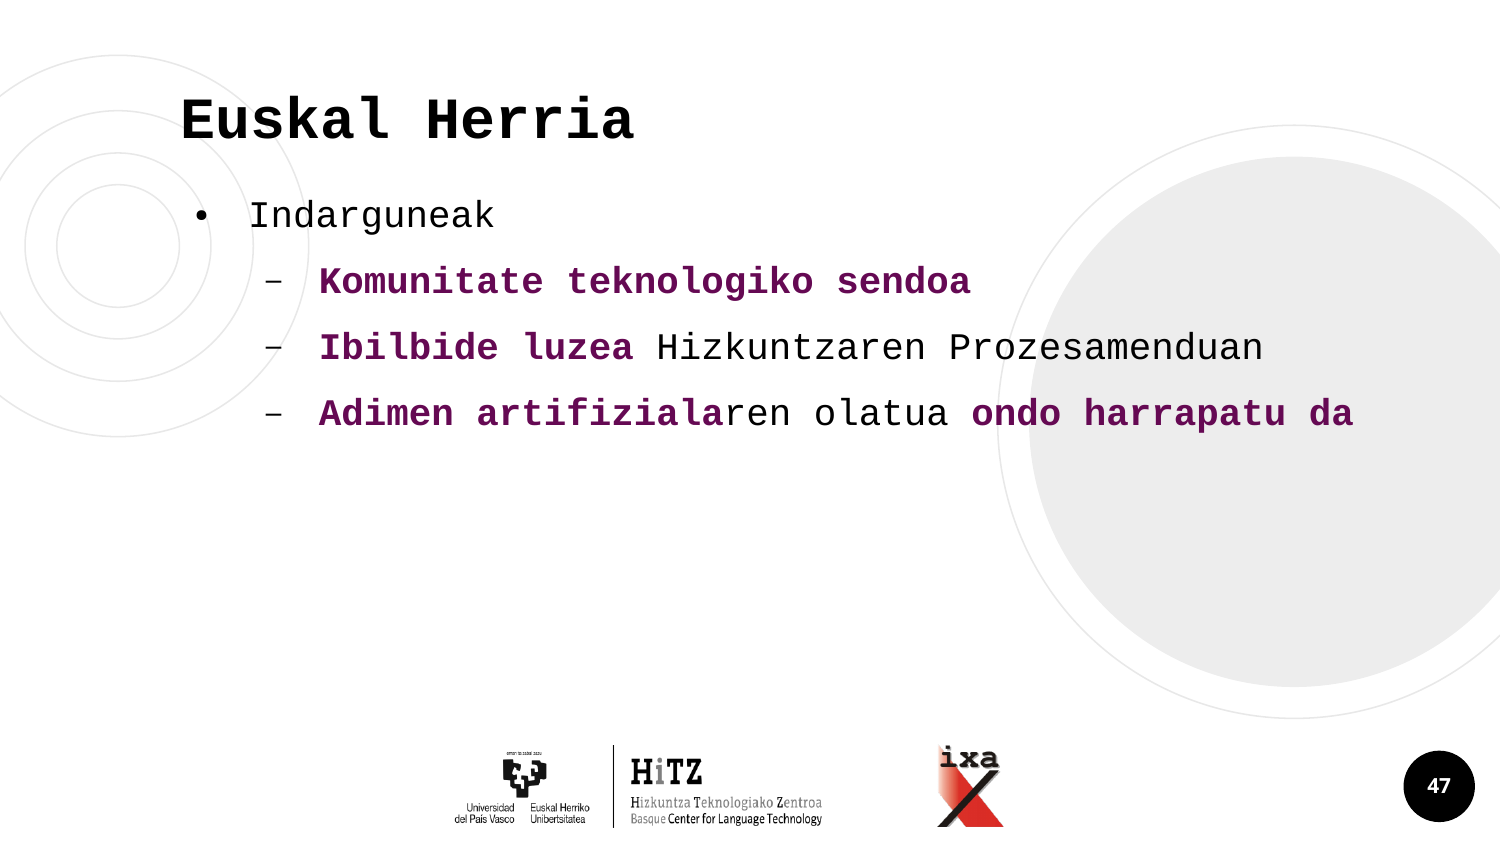

Euskal Herria
# Indarguneak
Komunitate teknologiko sendoa
Ibilbide luzea Hizkuntzaren Prozesamenduan
Adimen artifizialaren olatua ondo harrapatu da